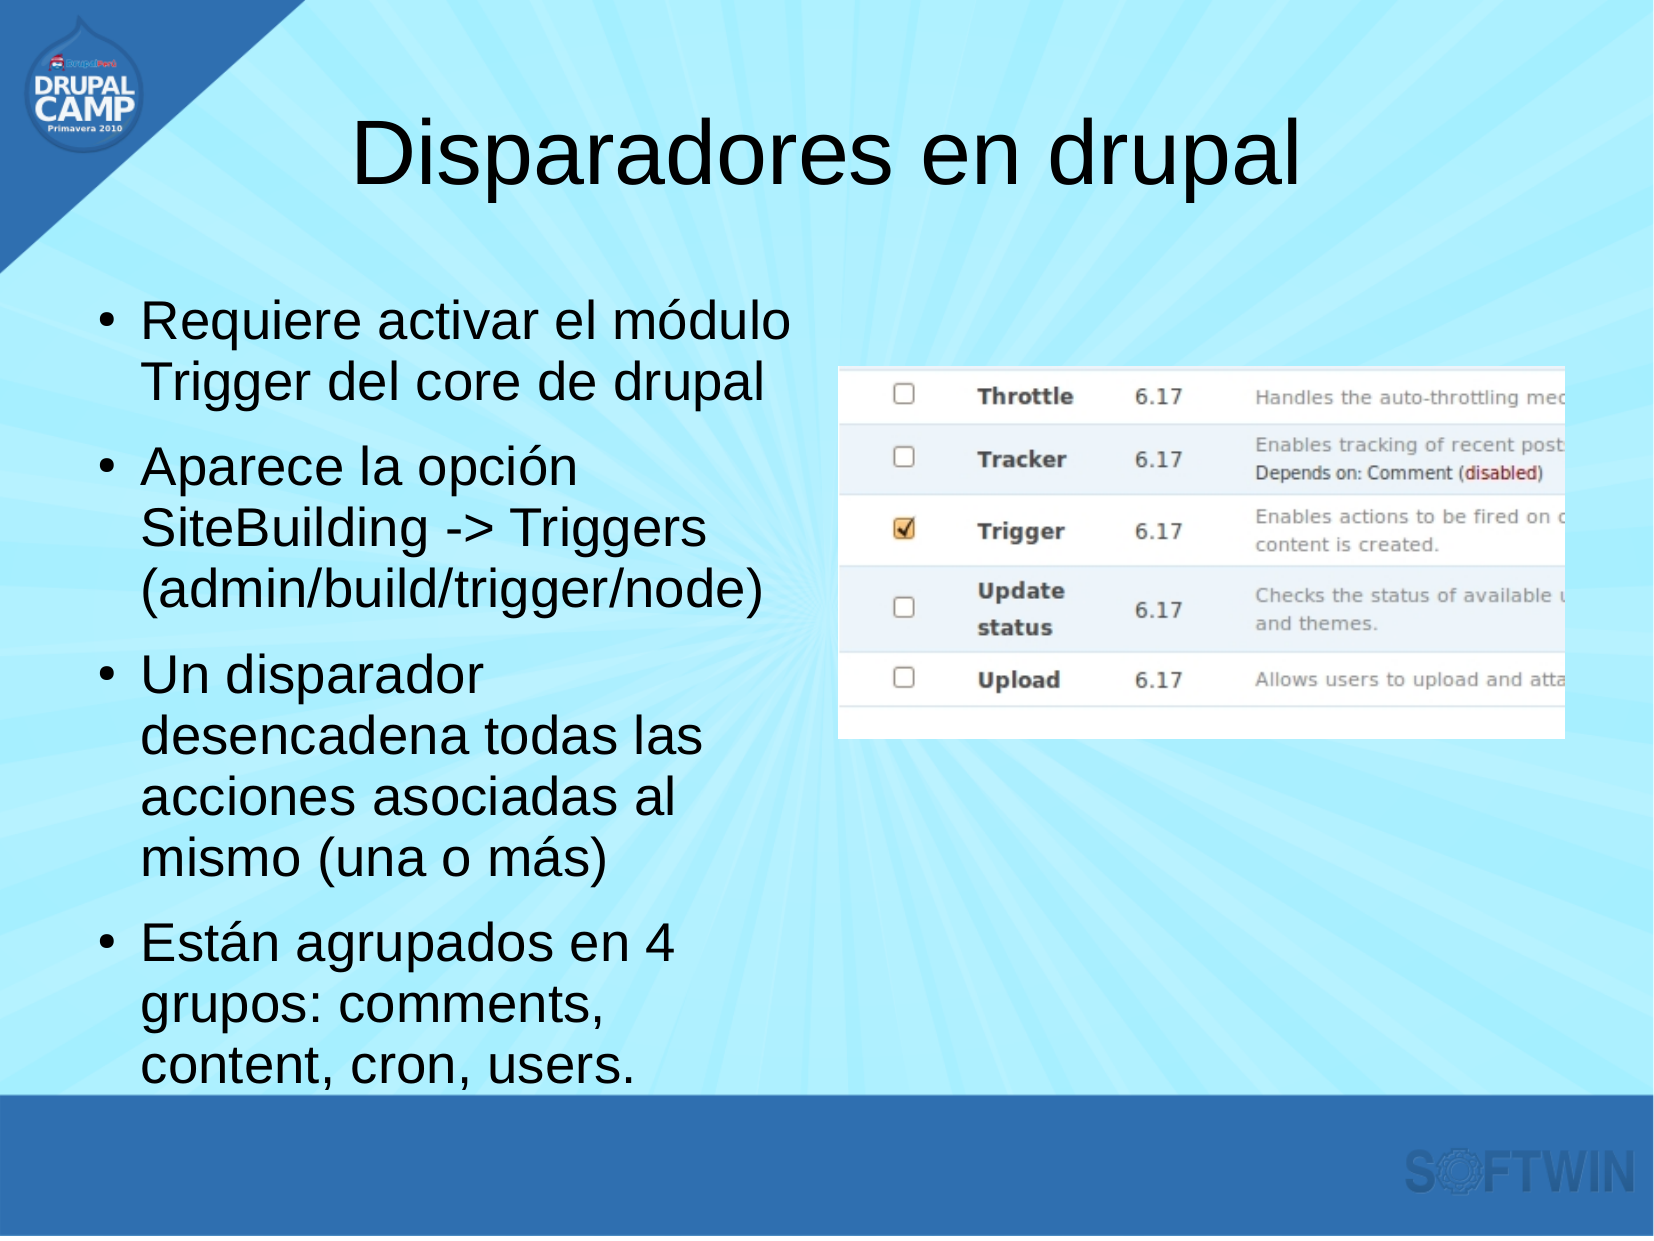

# Disparadores en drupal
Requiere activar el módulo Trigger del core de drupal
Aparece la opción SiteBuilding -> Triggers (admin/build/trigger/node)
Un disparador desencadena todas las acciones asociadas al mismo (una o más)
Están agrupados en 4 grupos: comments, content, cron, users.